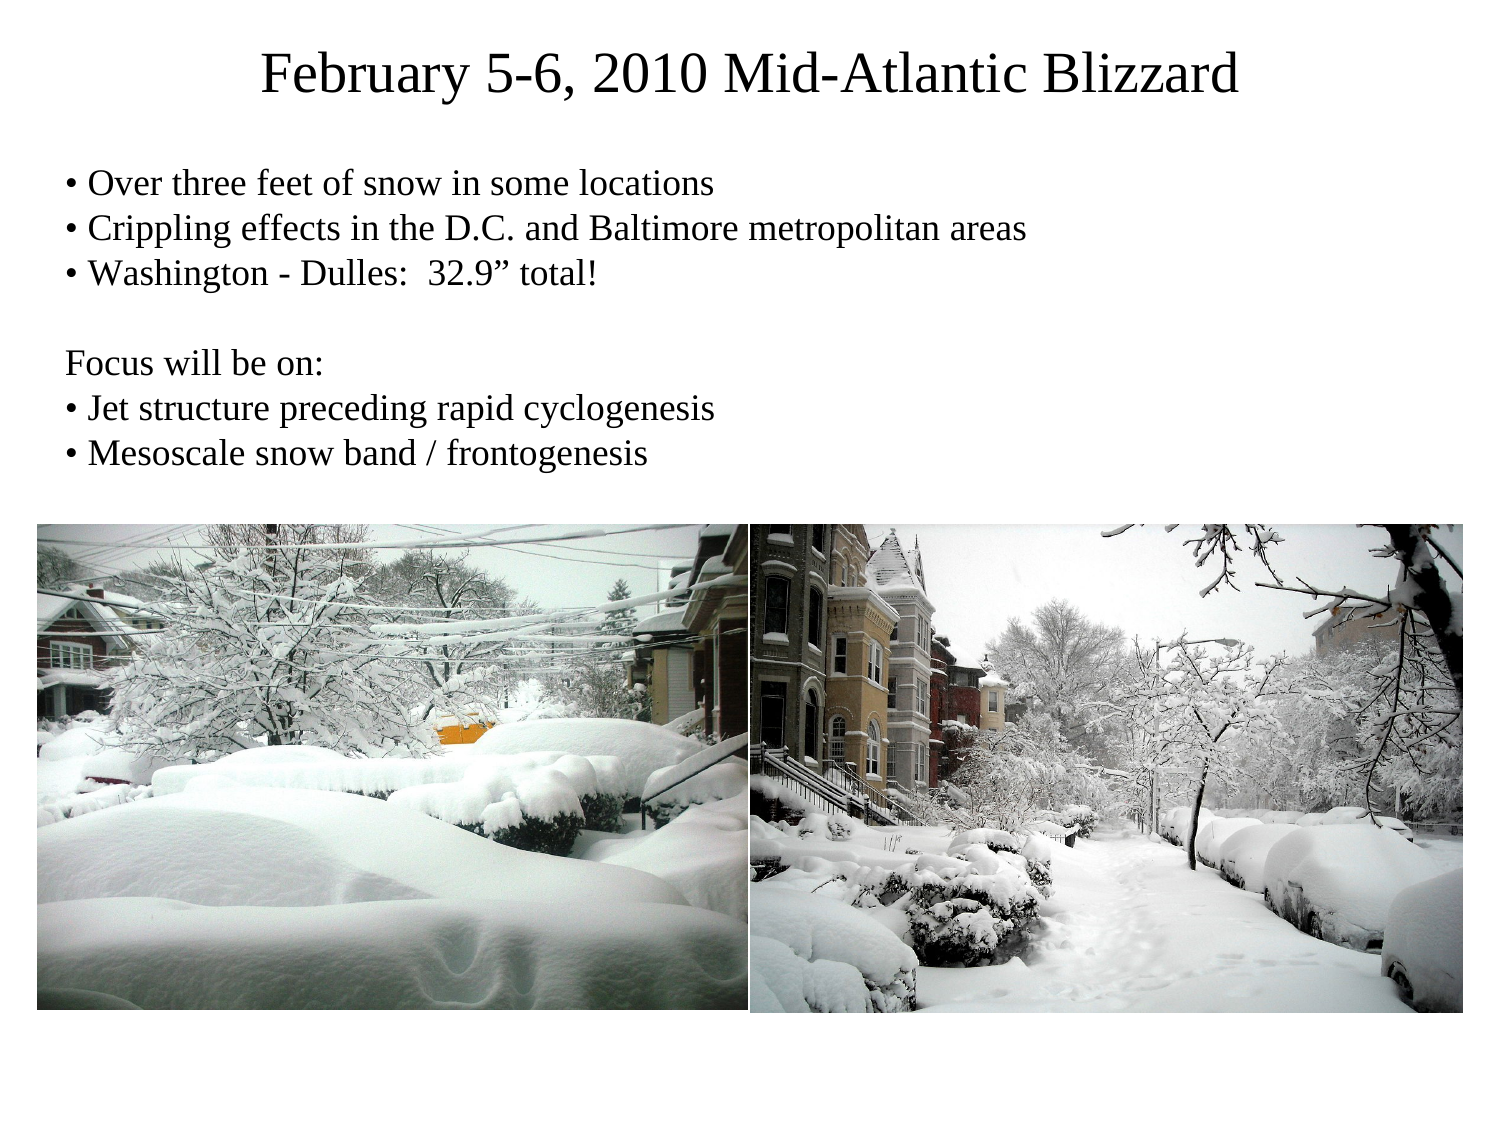

# February 5-6, 2010 Mid-Atlantic Blizzard
• Over three feet of snow in some locations
• Crippling effects in the D.C. and Baltimore metropolitan areas
• Washington - Dulles: 32.9” total!
Focus will be on:
• Jet structure preceding rapid cyclogenesis
• Mesoscale snow band / frontogenesis